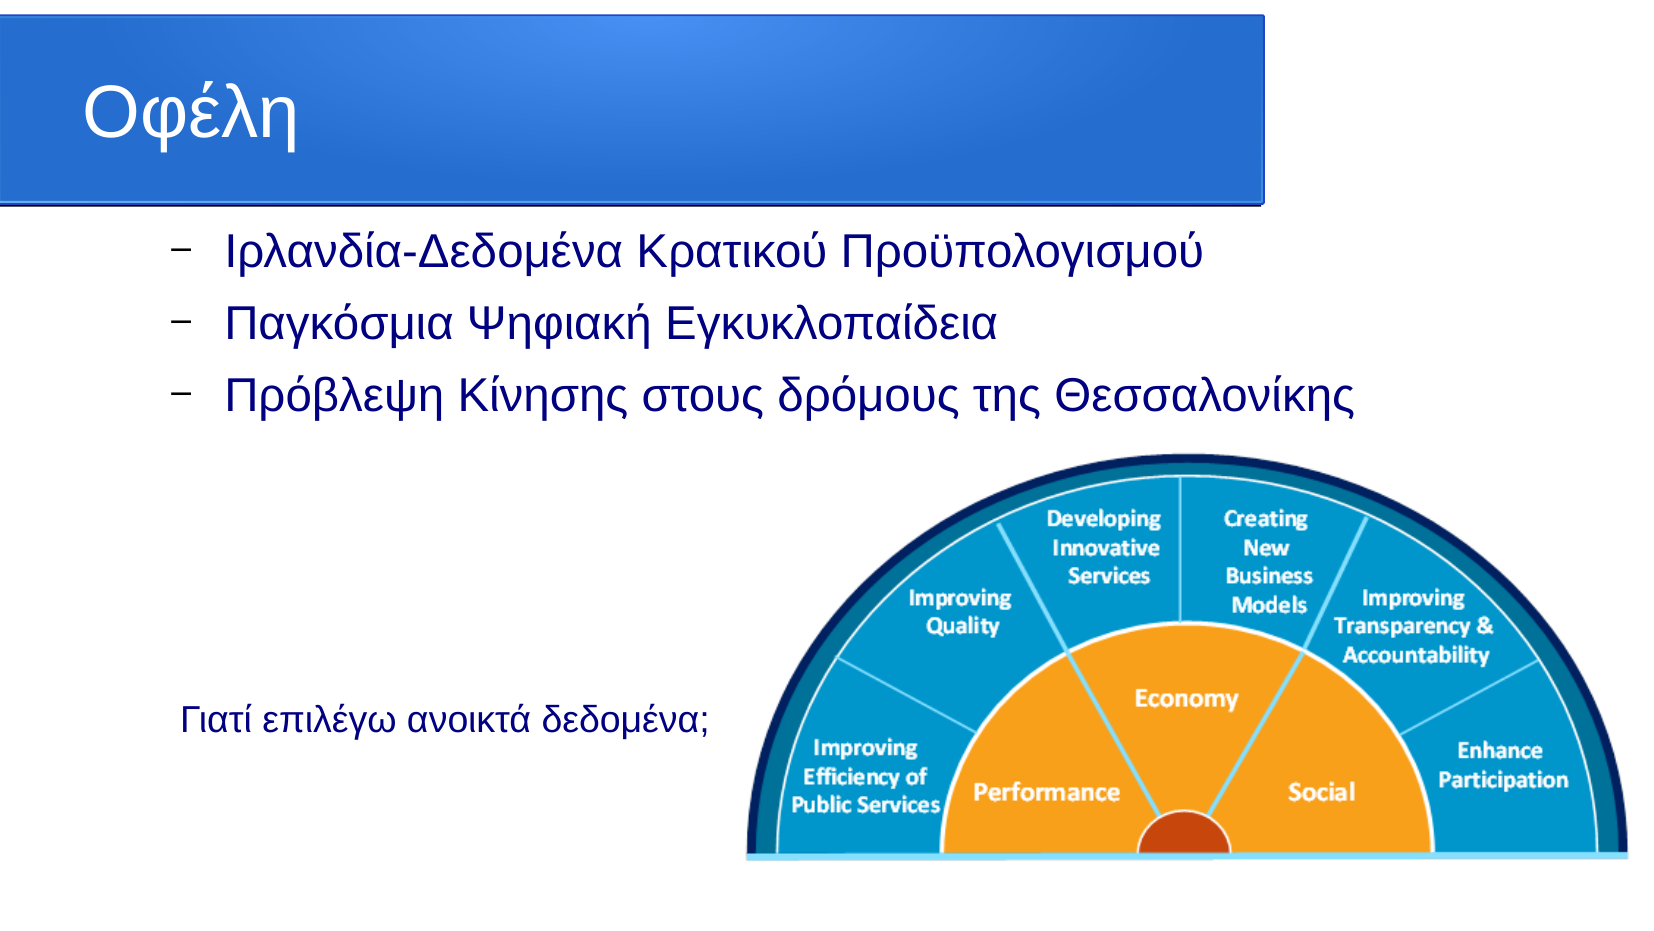

# Οφέλη
Ιρλανδία-Δεδομένα Κρατικού Προϋπολογισμού
Παγκόσμια Ψηφιακή Εγκυκλοπαίδεια
Πρόβλεψη Κίνησης στους δρόμους της Θεσσαλονίκης
Γιατί επιλέγω ανοικτά δεδομένα;